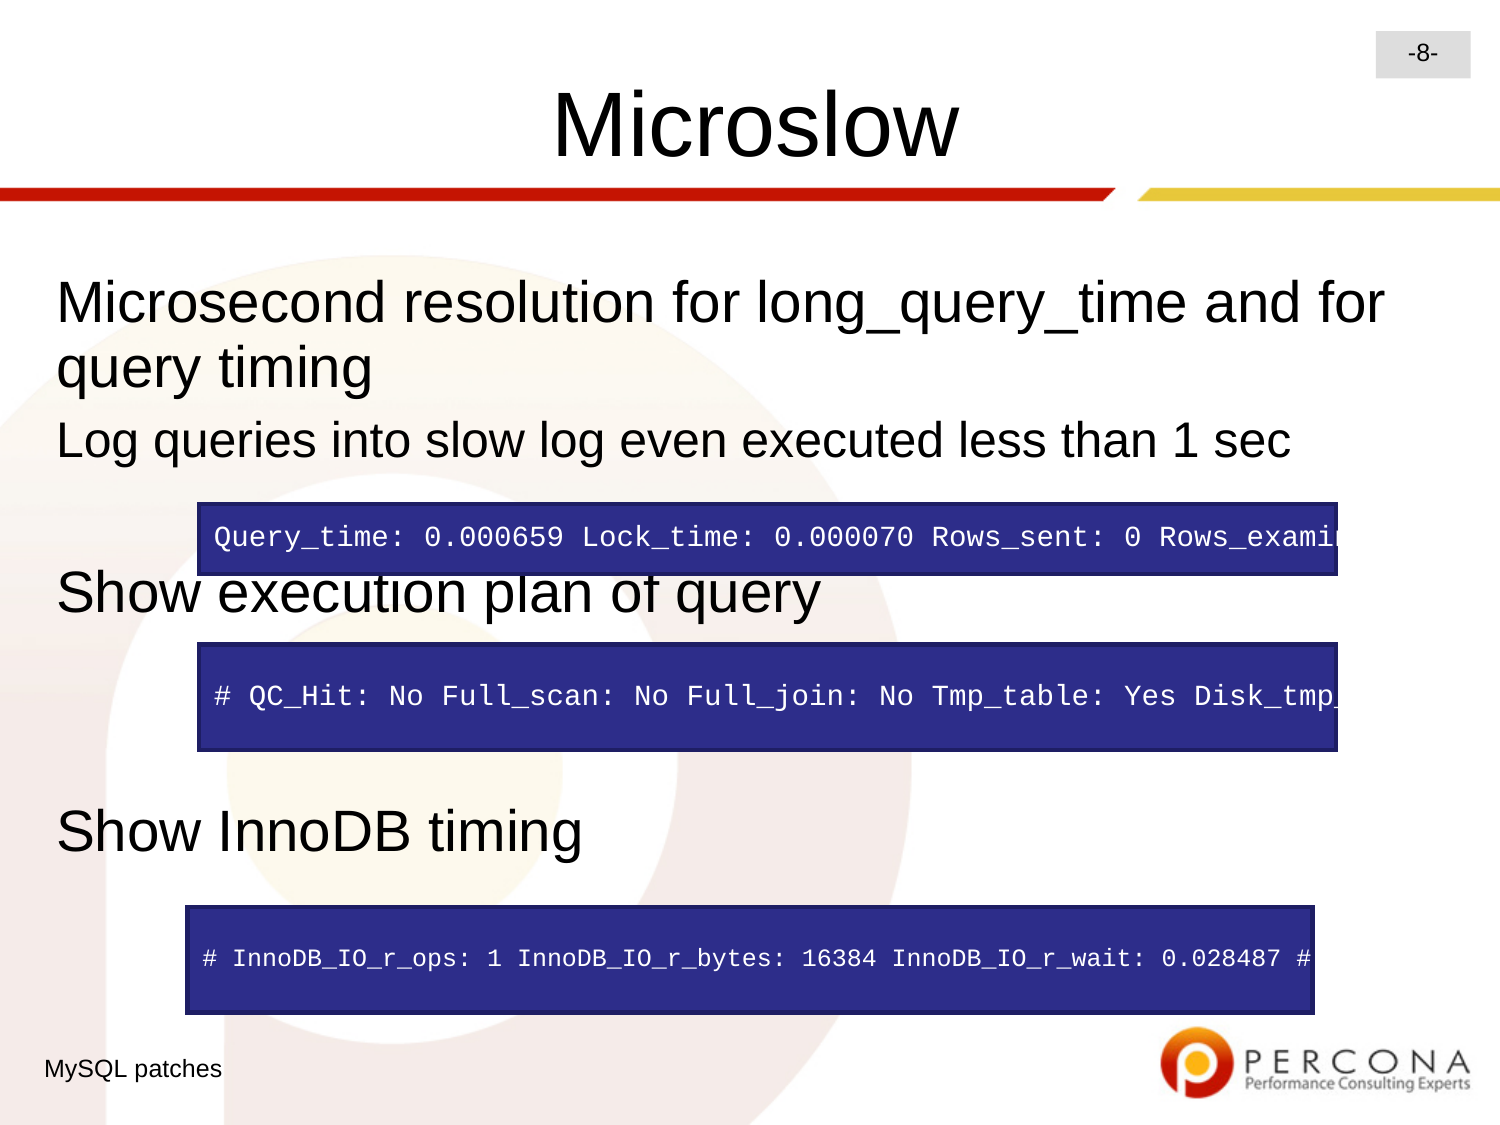

# Microslow
Microsecond resolution for long_query_time and for query timing
Log queries into slow log even executed less than 1 sec
Show execution plan of query
Show InnoDB timing
Query_time: 0.000659 Lock_time: 0.000070 Rows_sent: 0 Rows_examined: 30 Rows_affected: 0 Rows_read: 30
# QC_Hit: No Full_scan: No Full_join: No Tmp_table: Yes Disk_tmp_table: No # Filesort: Yes Disk_filesort: No Merge_passes: 0
# InnoDB_IO_r_ops: 1 InnoDB_IO_r_bytes: 16384 InnoDB_IO_r_wait: 0.028487 # InnoDB_rec_lock_wait: 0.000000 InnoDB_queue_wait: 0.000000 # InnoDB_pages_distinct: 5
MySQL patches